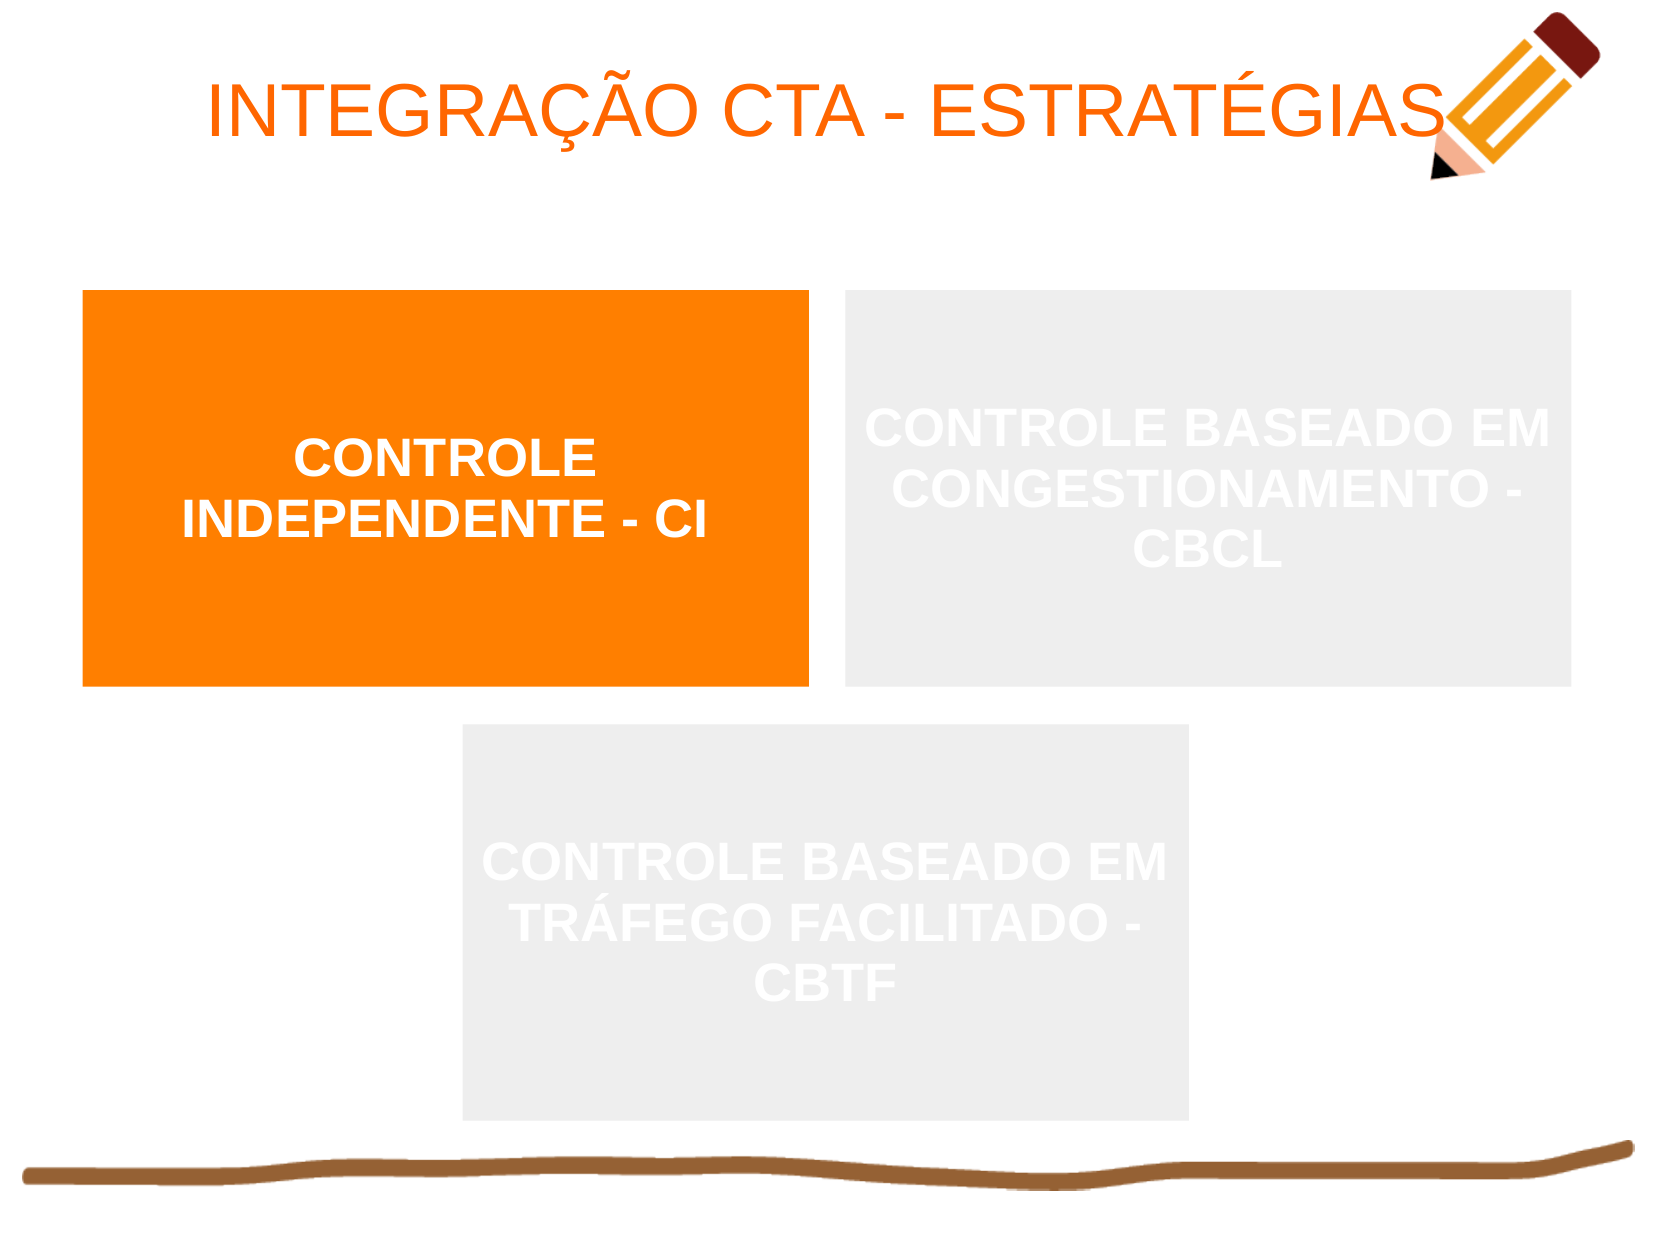

# INTEGRAÇÃO CTA - ESTRATÉGIAS
CONTROLE INDEPENDENTE - CI
CONTROLE BASEADO EM CONGESTIONAMENTO - CBCL
CONTROLE BASEADO EM TRÁFEGO FACILITADO - CBTF